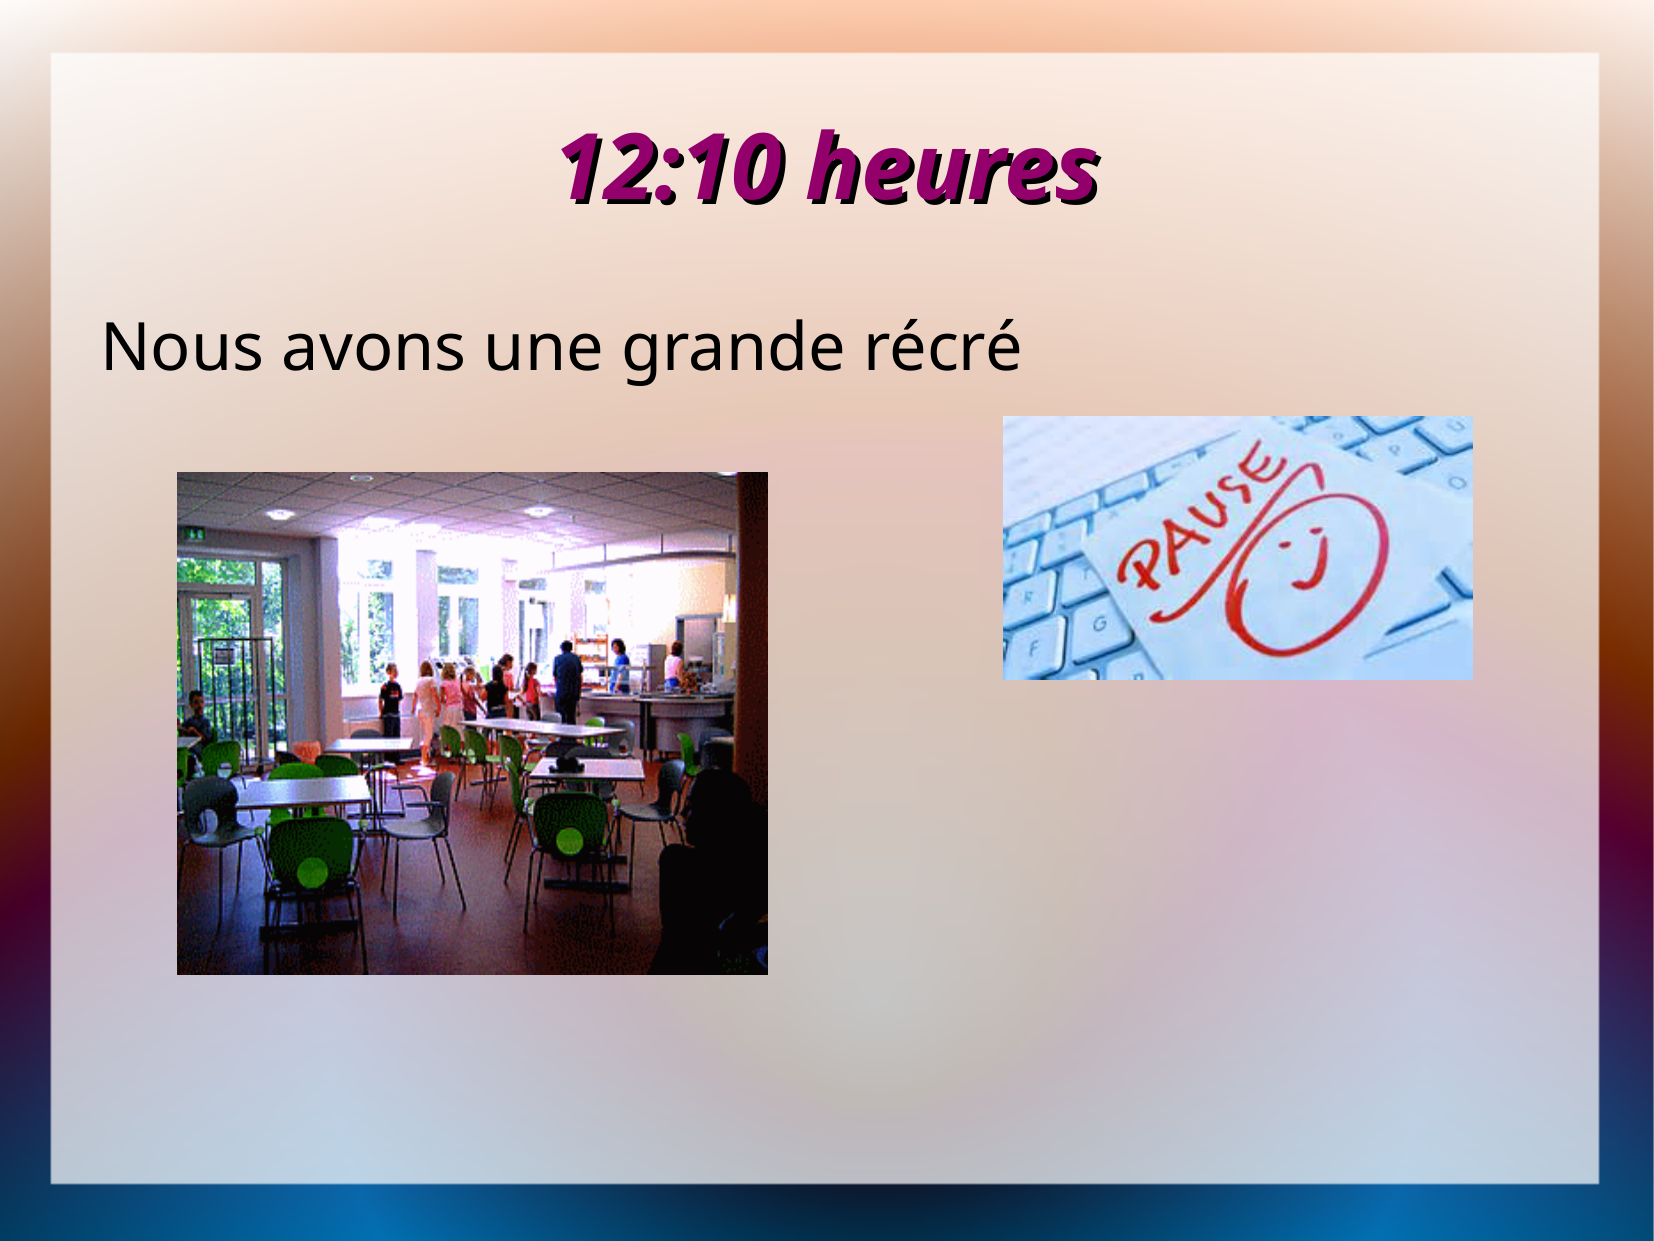

# 12:10 heures
Nous avons une grande récré